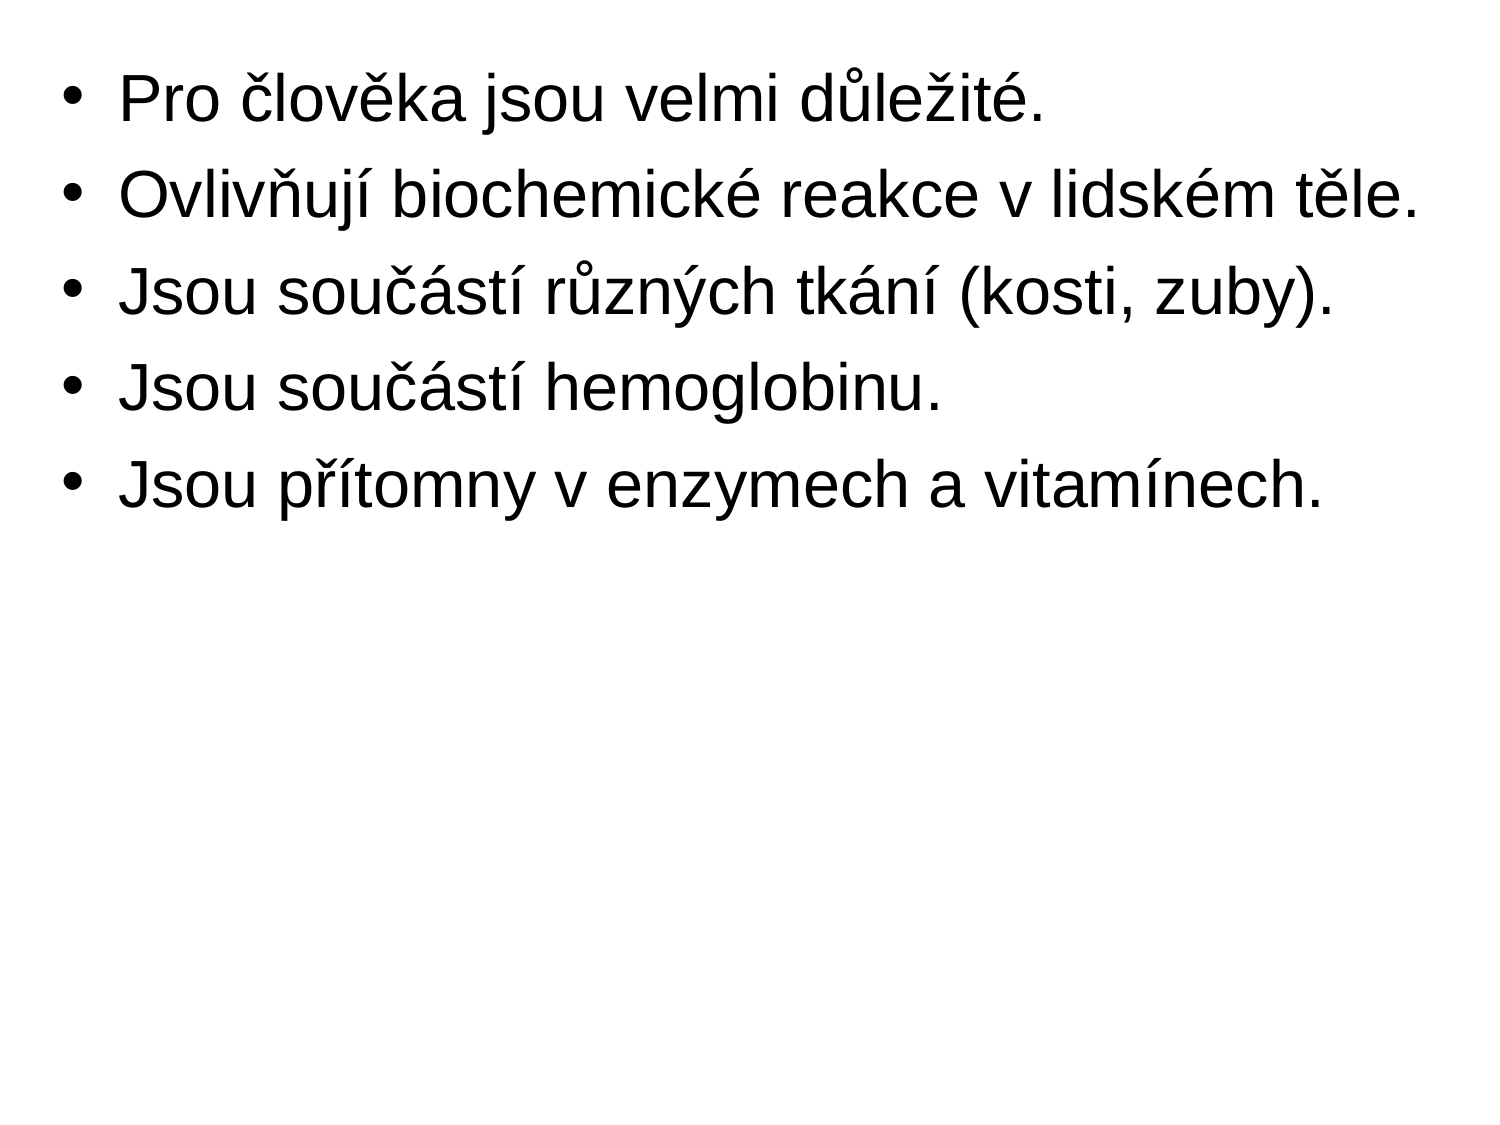

# Pro člověka jsou velmi důležité.
Ovlivňují biochemické reakce v lidském těle.
Jsou součástí různých tkání (kosti, zuby).
Jsou součástí hemoglobinu.
Jsou přítomny v enzymech a vitamínech.